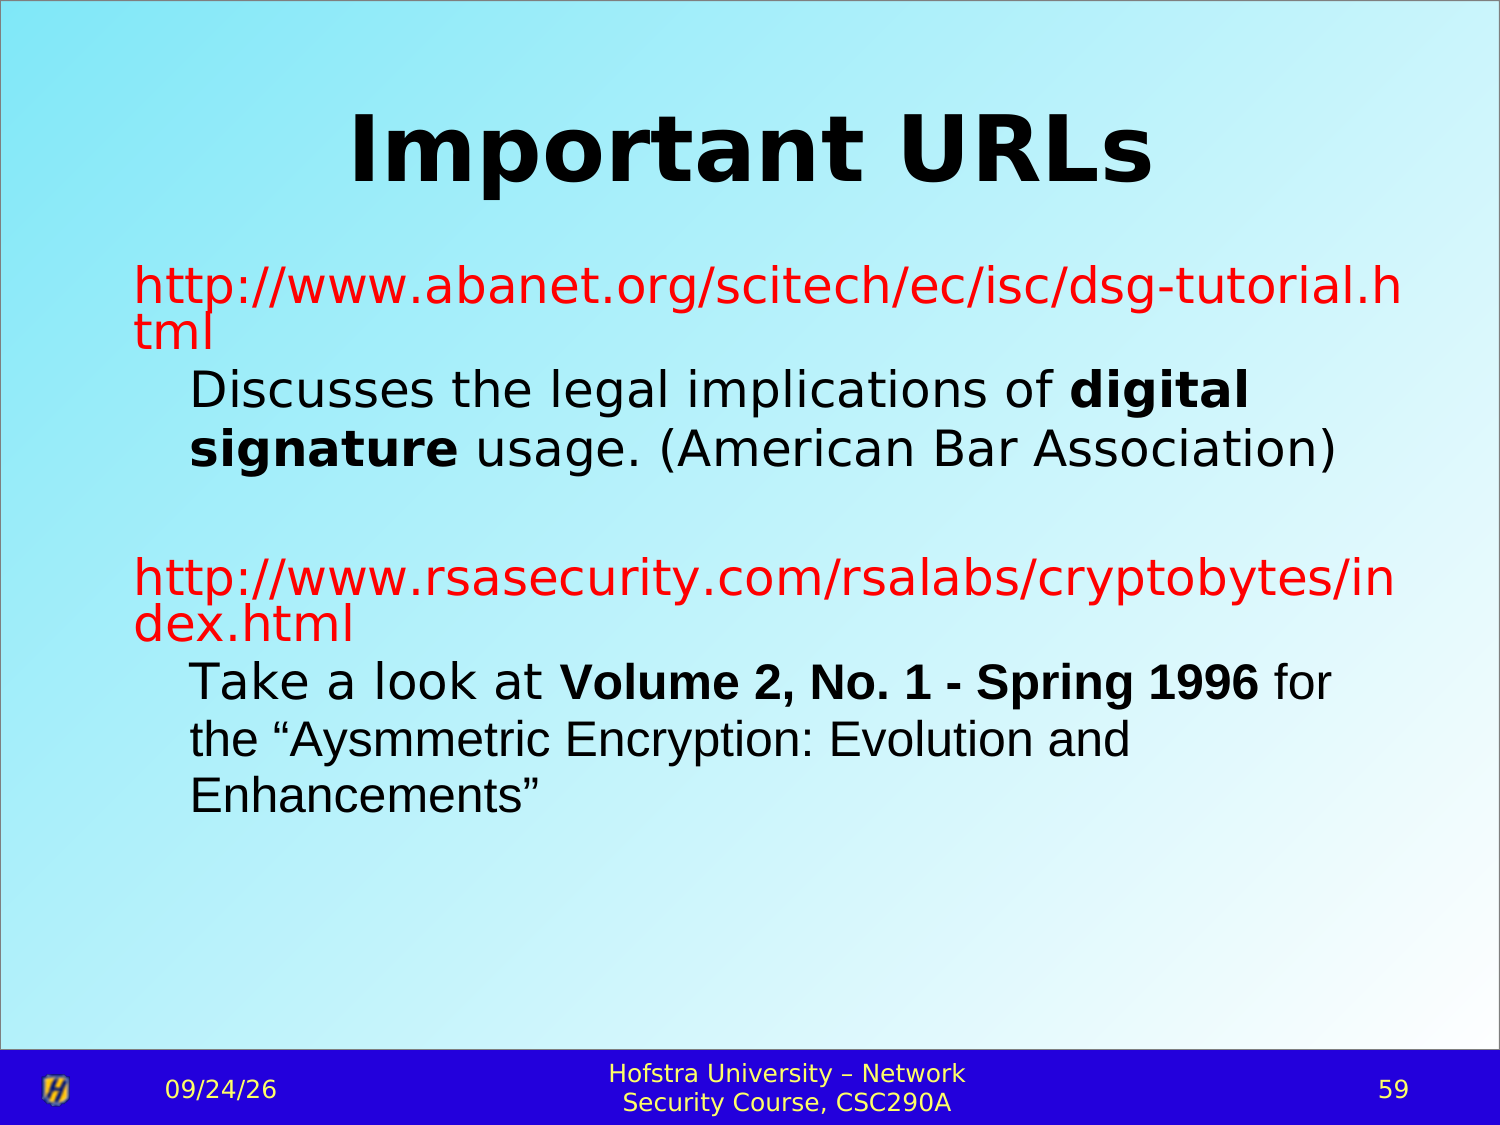

# Important URLs
http://www.abanet.org/scitech/ec/isc/dsg-tutorial.htmlDiscusses the legal implications of digital signature usage. (American Bar Association)
http://www.rsasecurity.com/rsalabs/cryptobytes/index.htmlTake a look at Volume 2, No. 1 - Spring 1996 for the “Aysmmetric Encryption: Evolution and Enhancements”
59